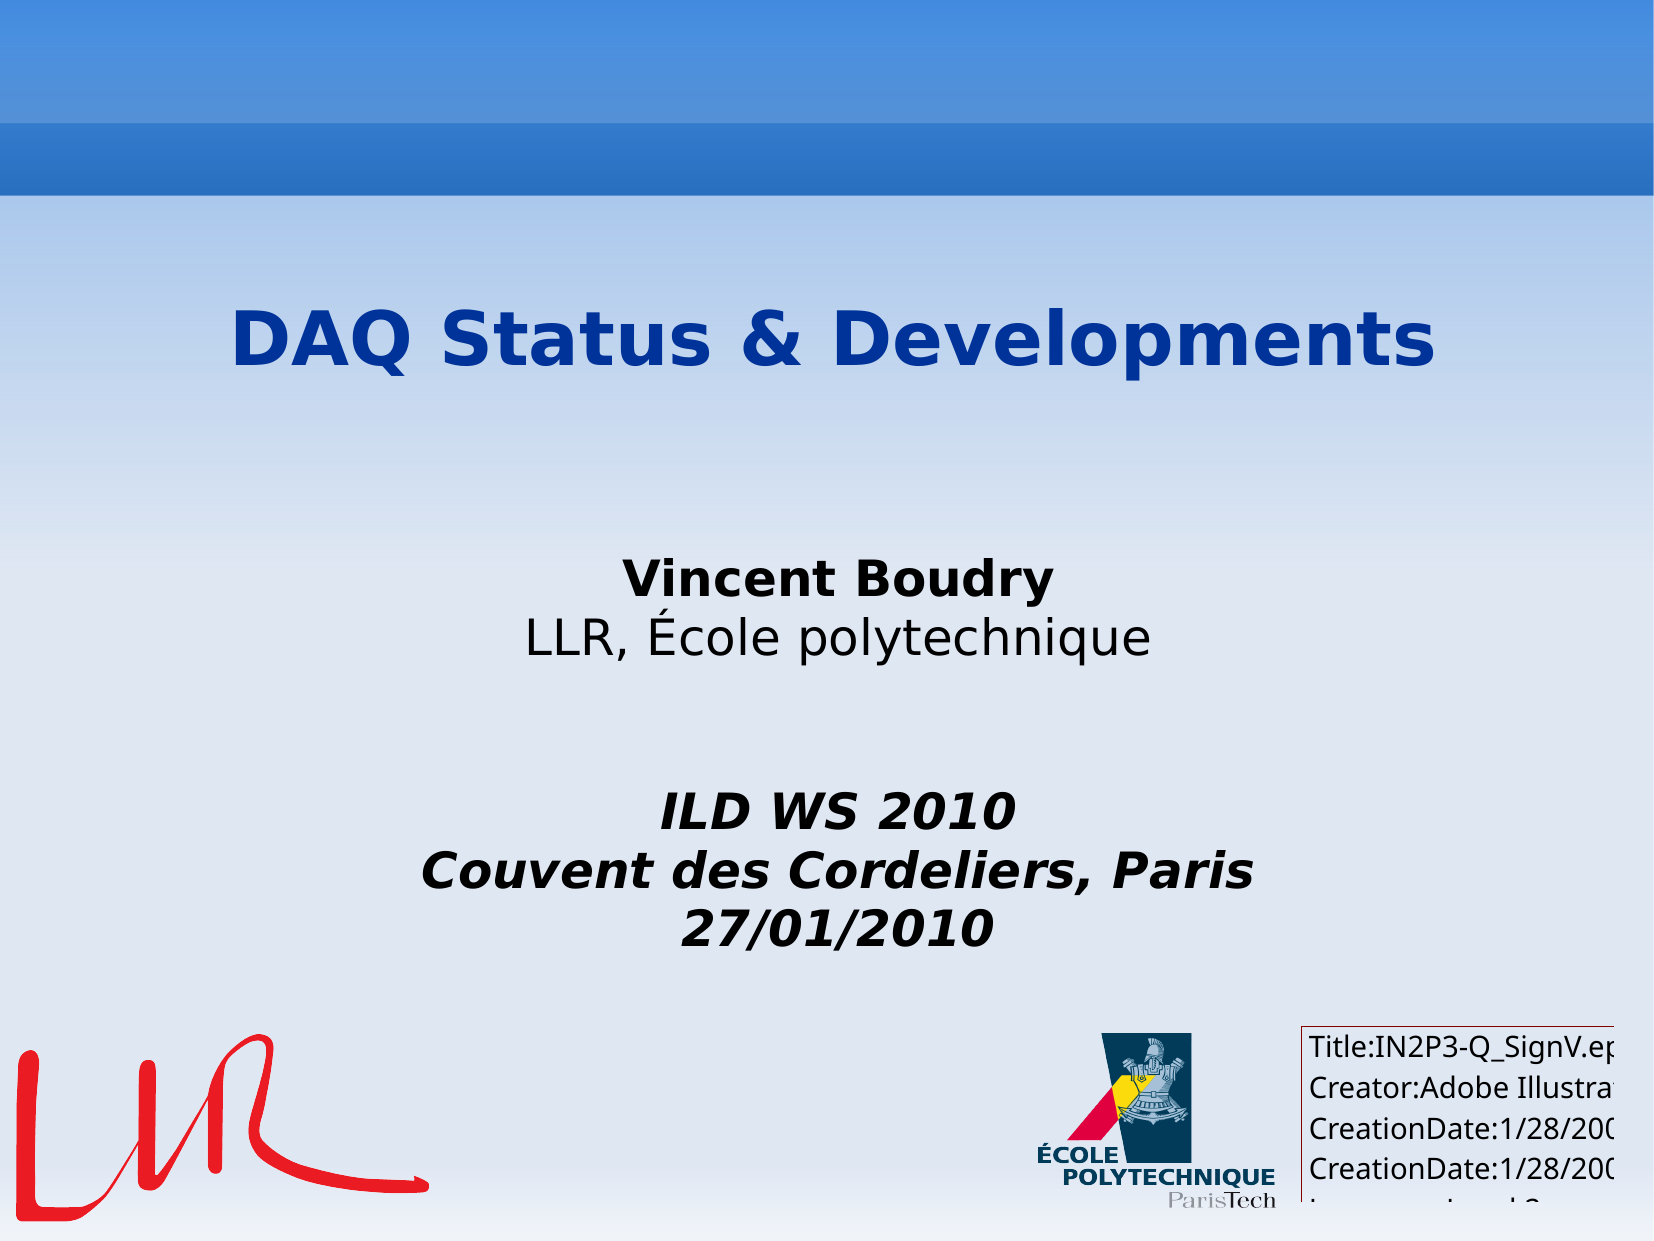

DAQ Status & Developments
# Vincent Boudry
LLR, École polytechnique
ILD WS 2010
Couvent des Cordeliers, Paris
27/01/2010